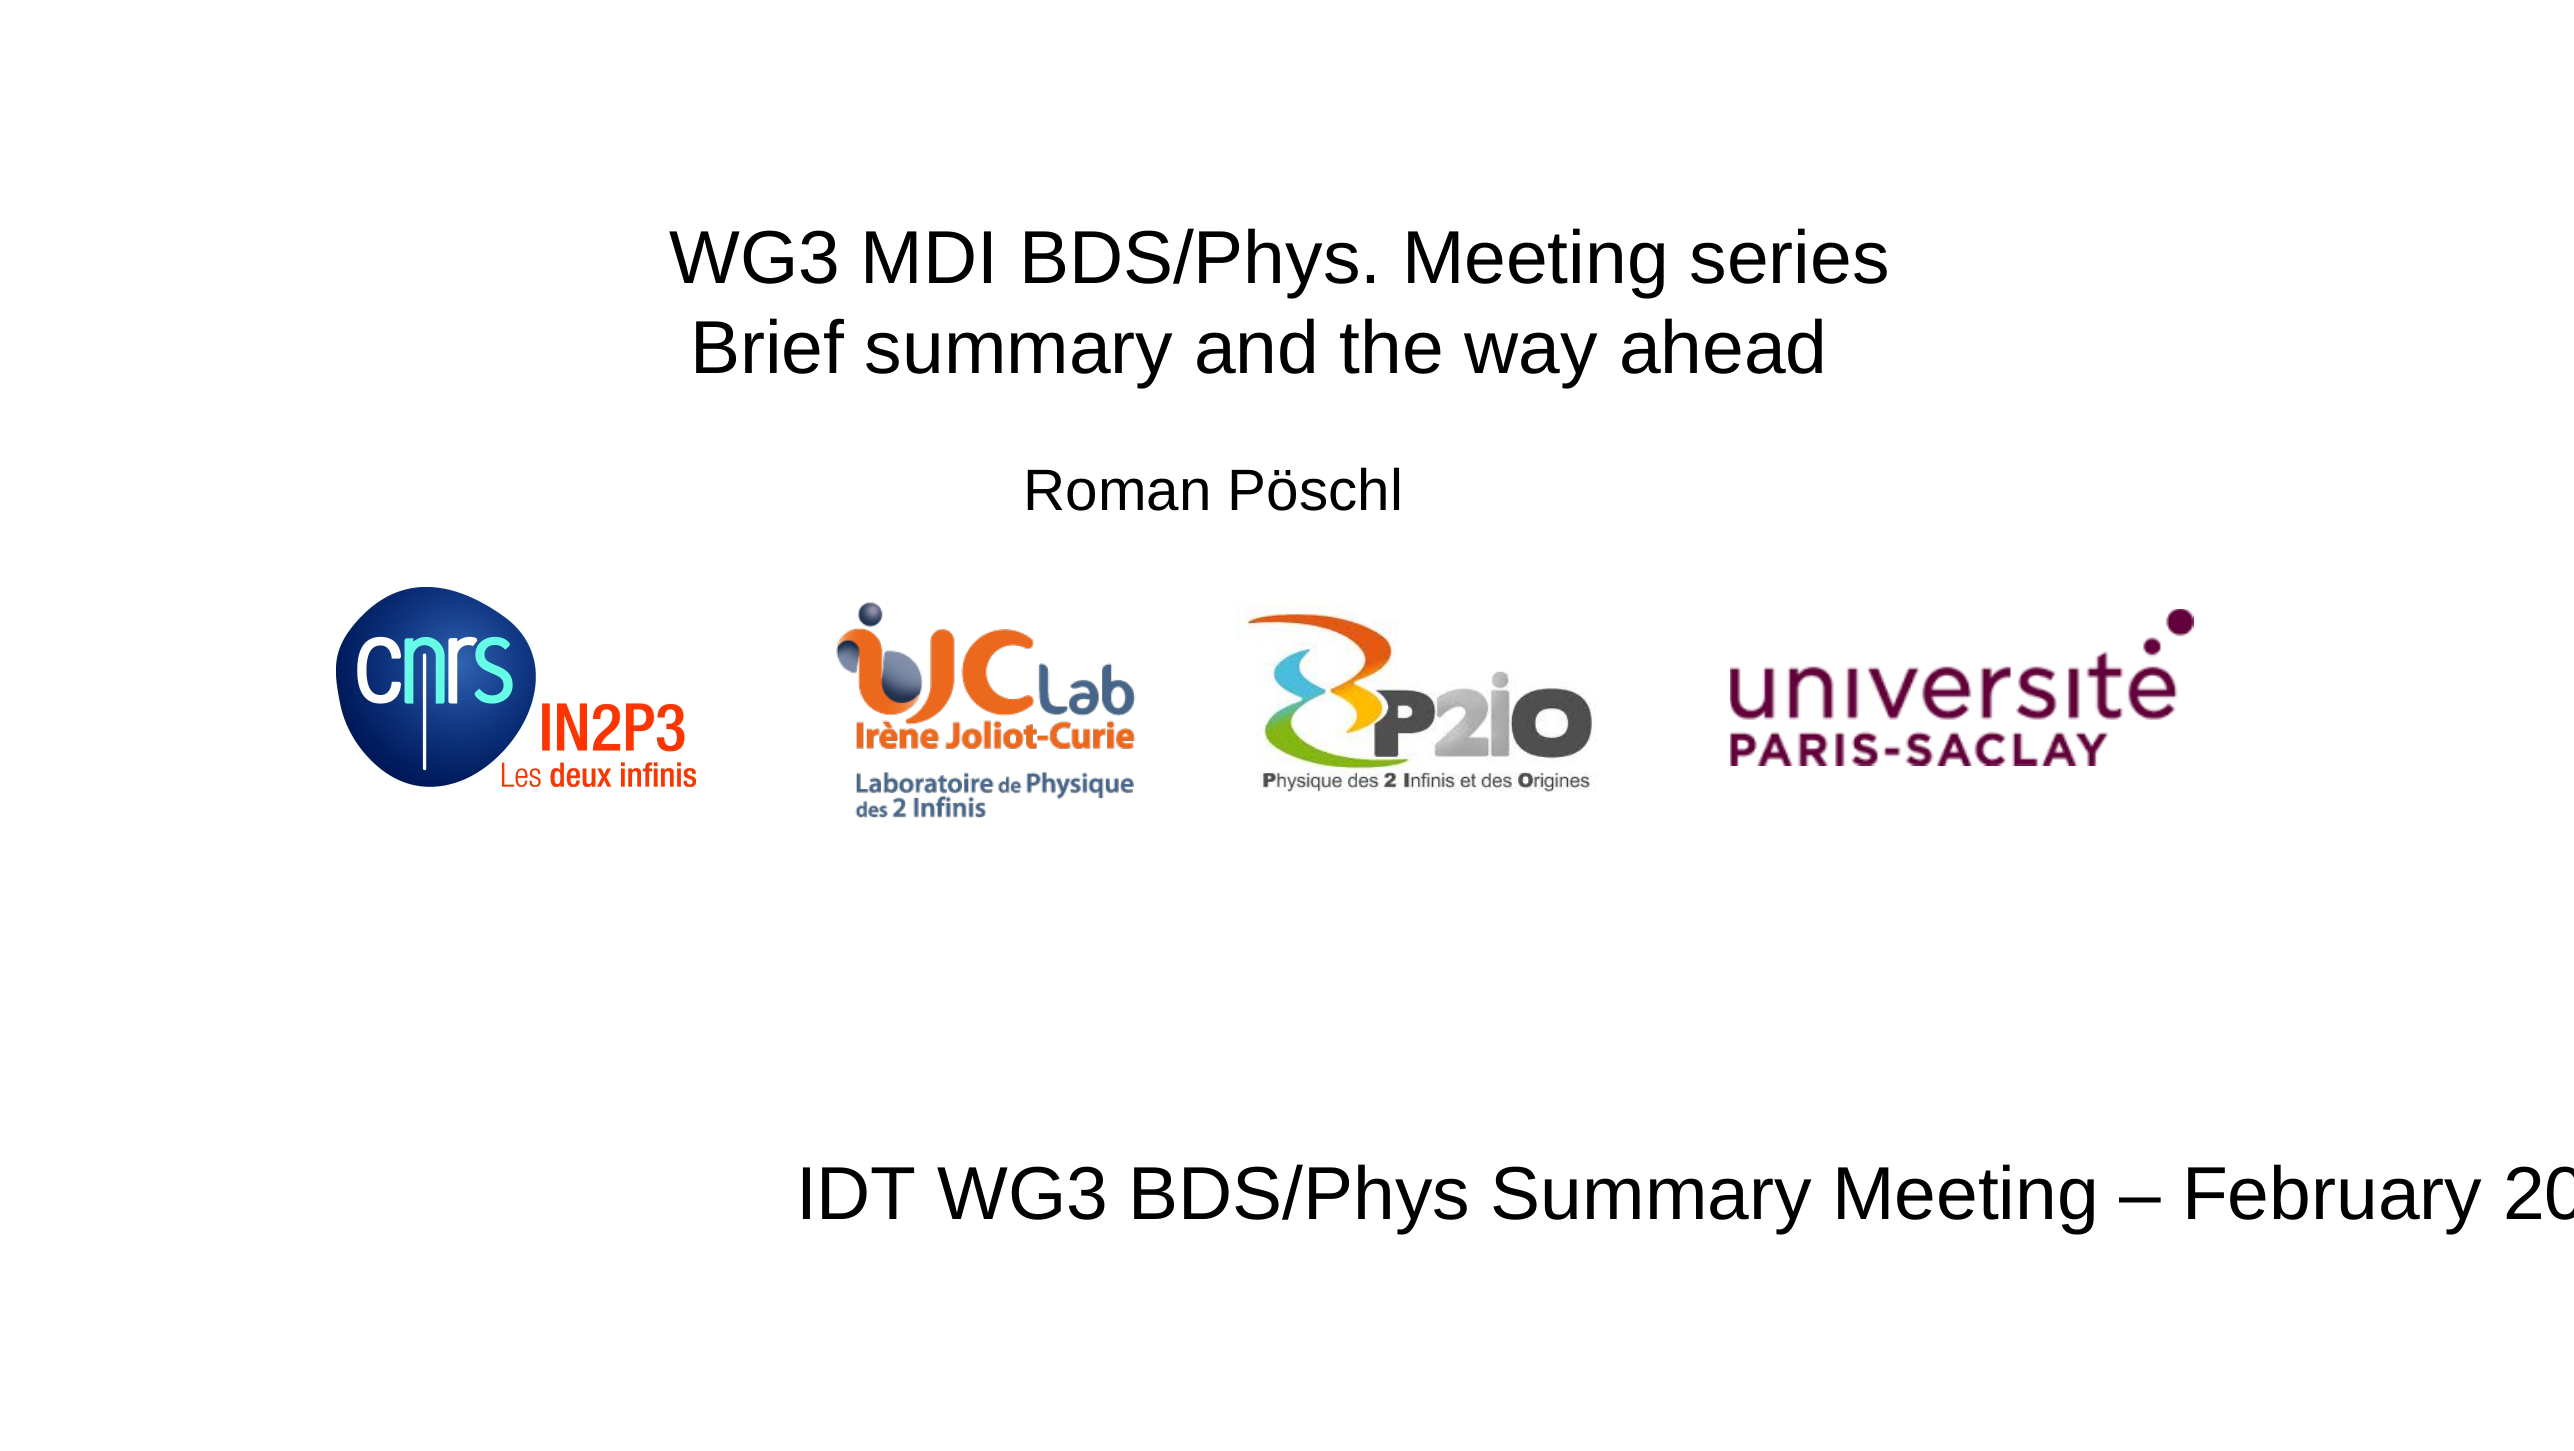

WG3 MDI BDS/Phys. Meeting series
 Brief summary and the way ahead
 Roman Pöschl
 IDT WG3 BDS/Phys Summary Meeting – February 2022